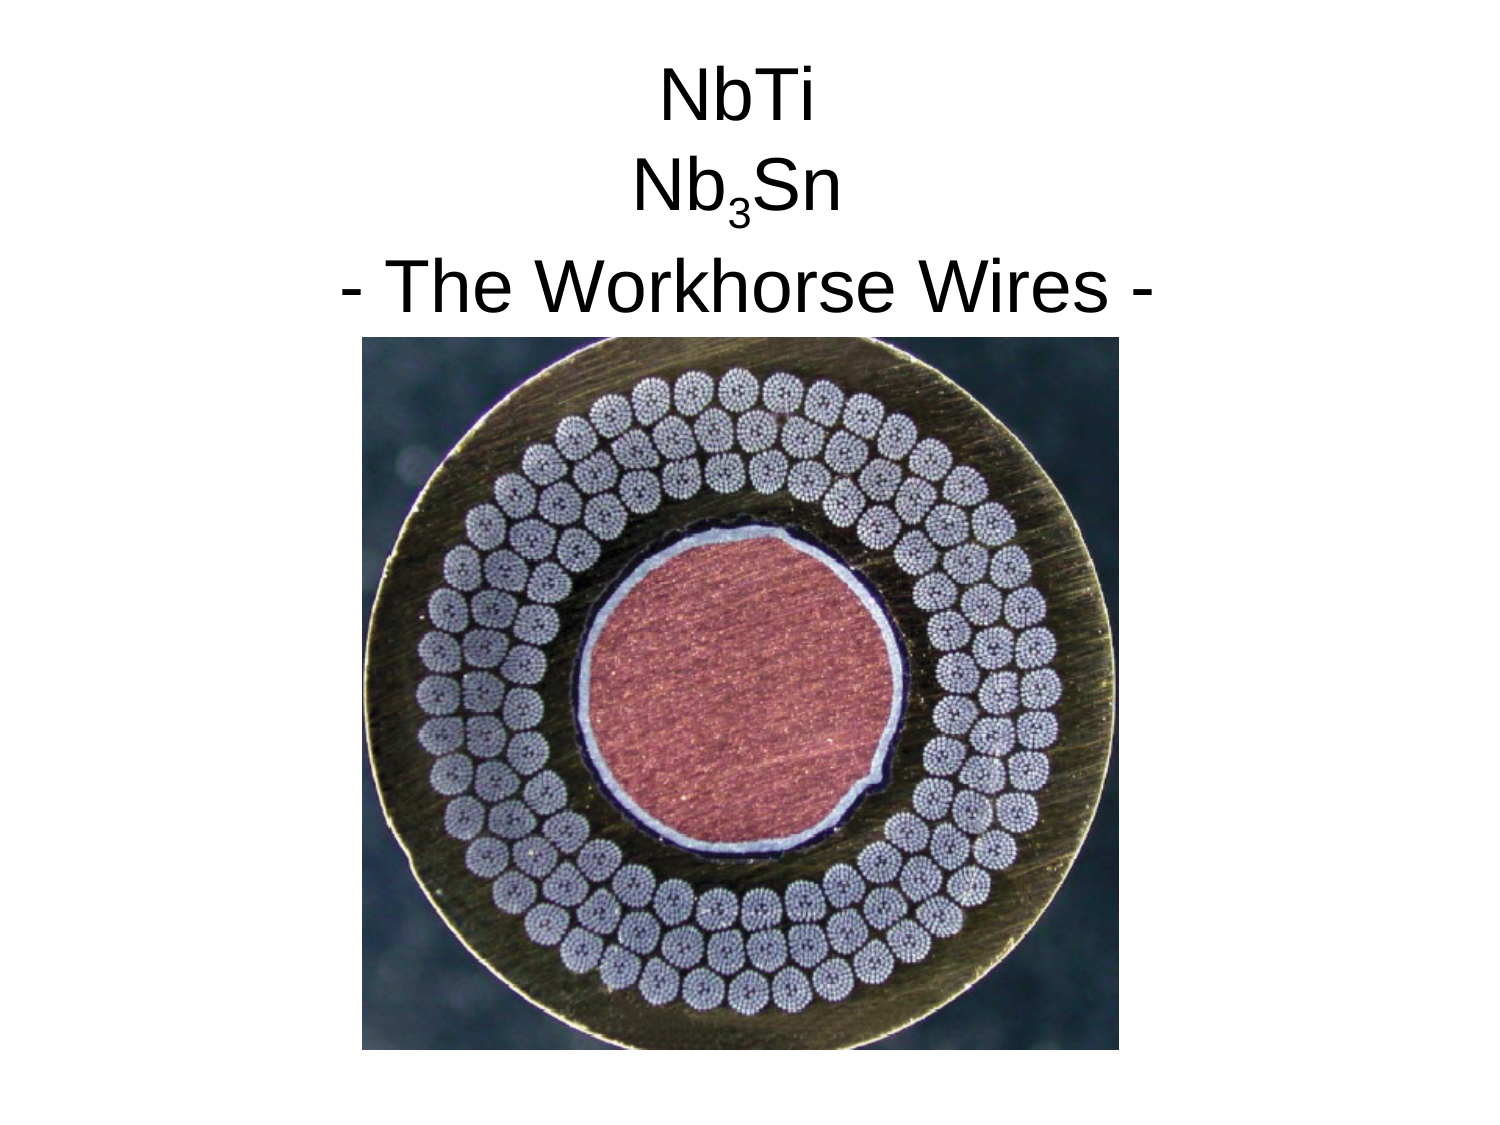

NbTi
Nb3Sn
 - The Workhorse Wires -